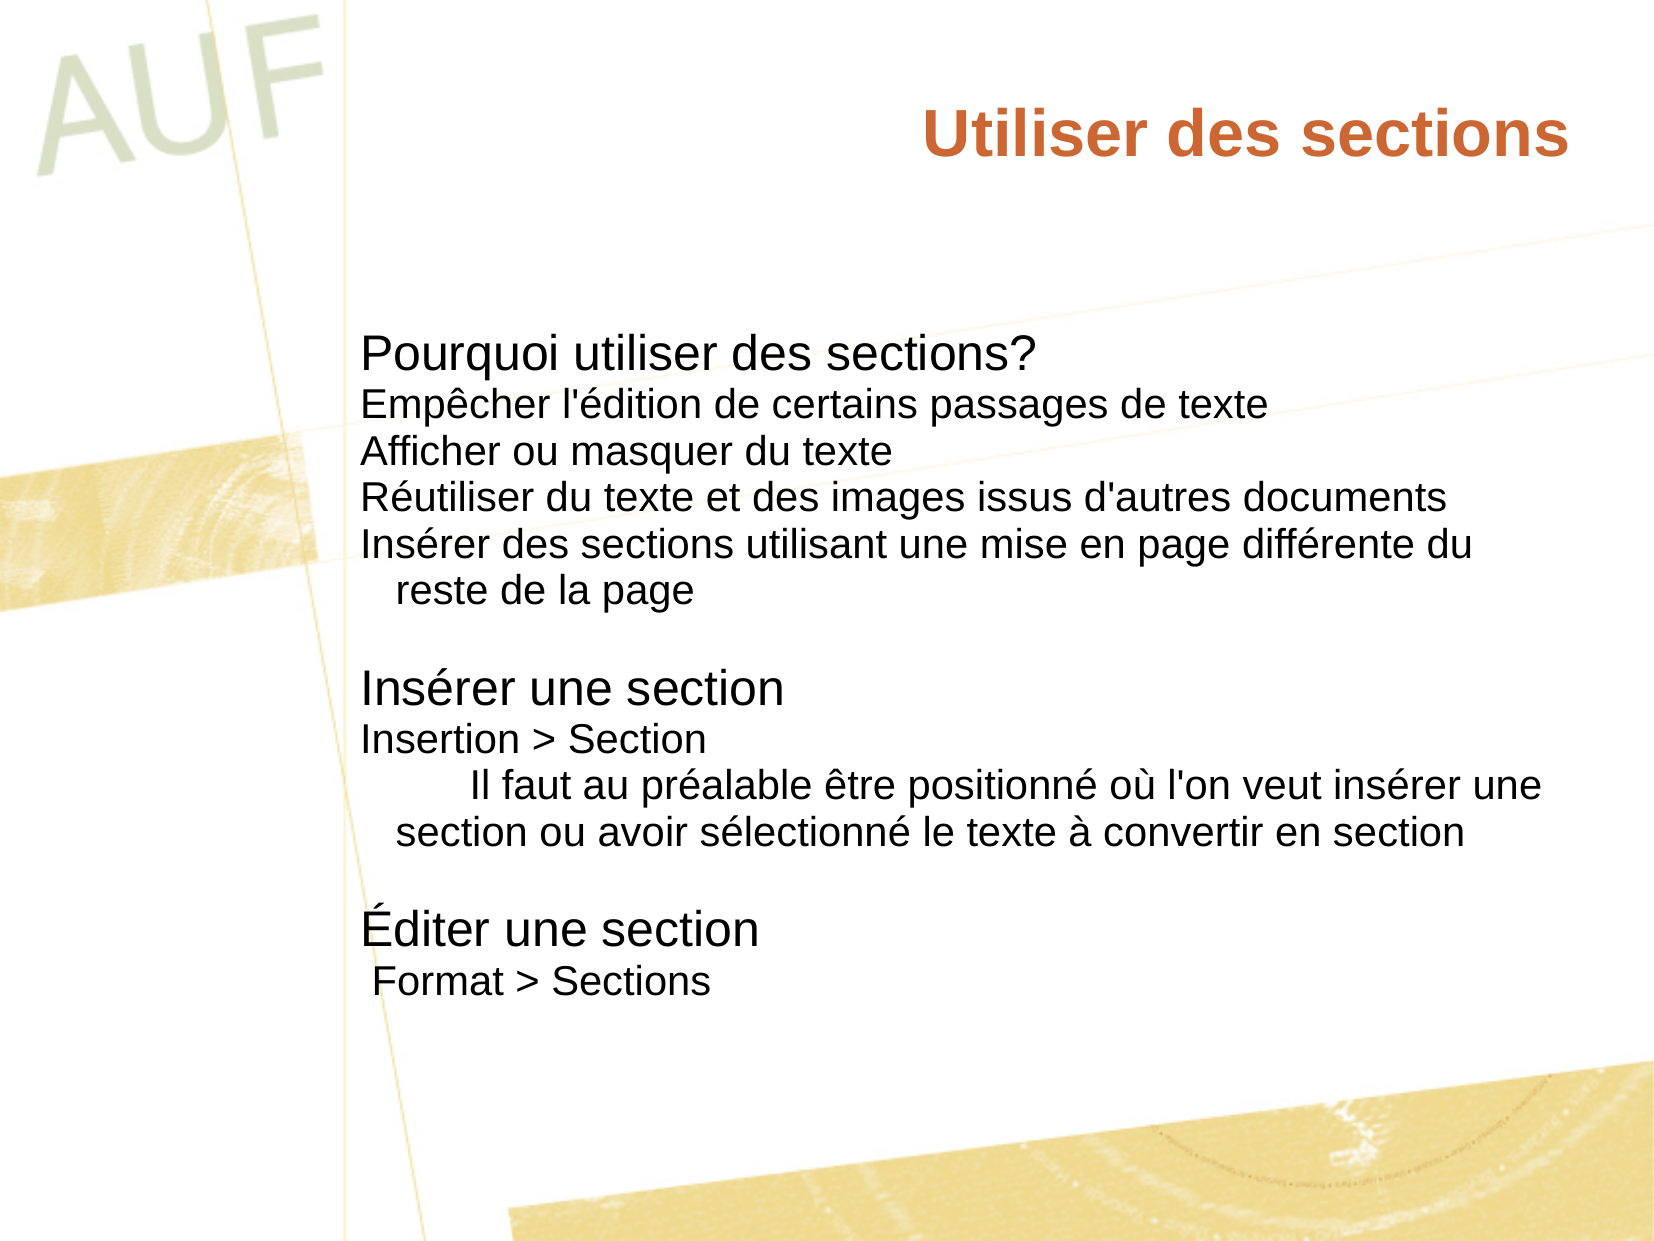

# Utiliser des sections
Pourquoi utiliser des sections?
Empêcher l'édition de certains passages de texte
Afficher ou masquer du texte
Réutiliser du texte et des images issus d'autres documents
Insérer des sections utilisant une mise en page différente du reste de la page
Insérer une section
Insertion > Section
	Il faut au préalable être positionné où l'on veut insérer une section ou avoir sélectionné le texte à convertir en section
Éditer une section
 Format > Sections